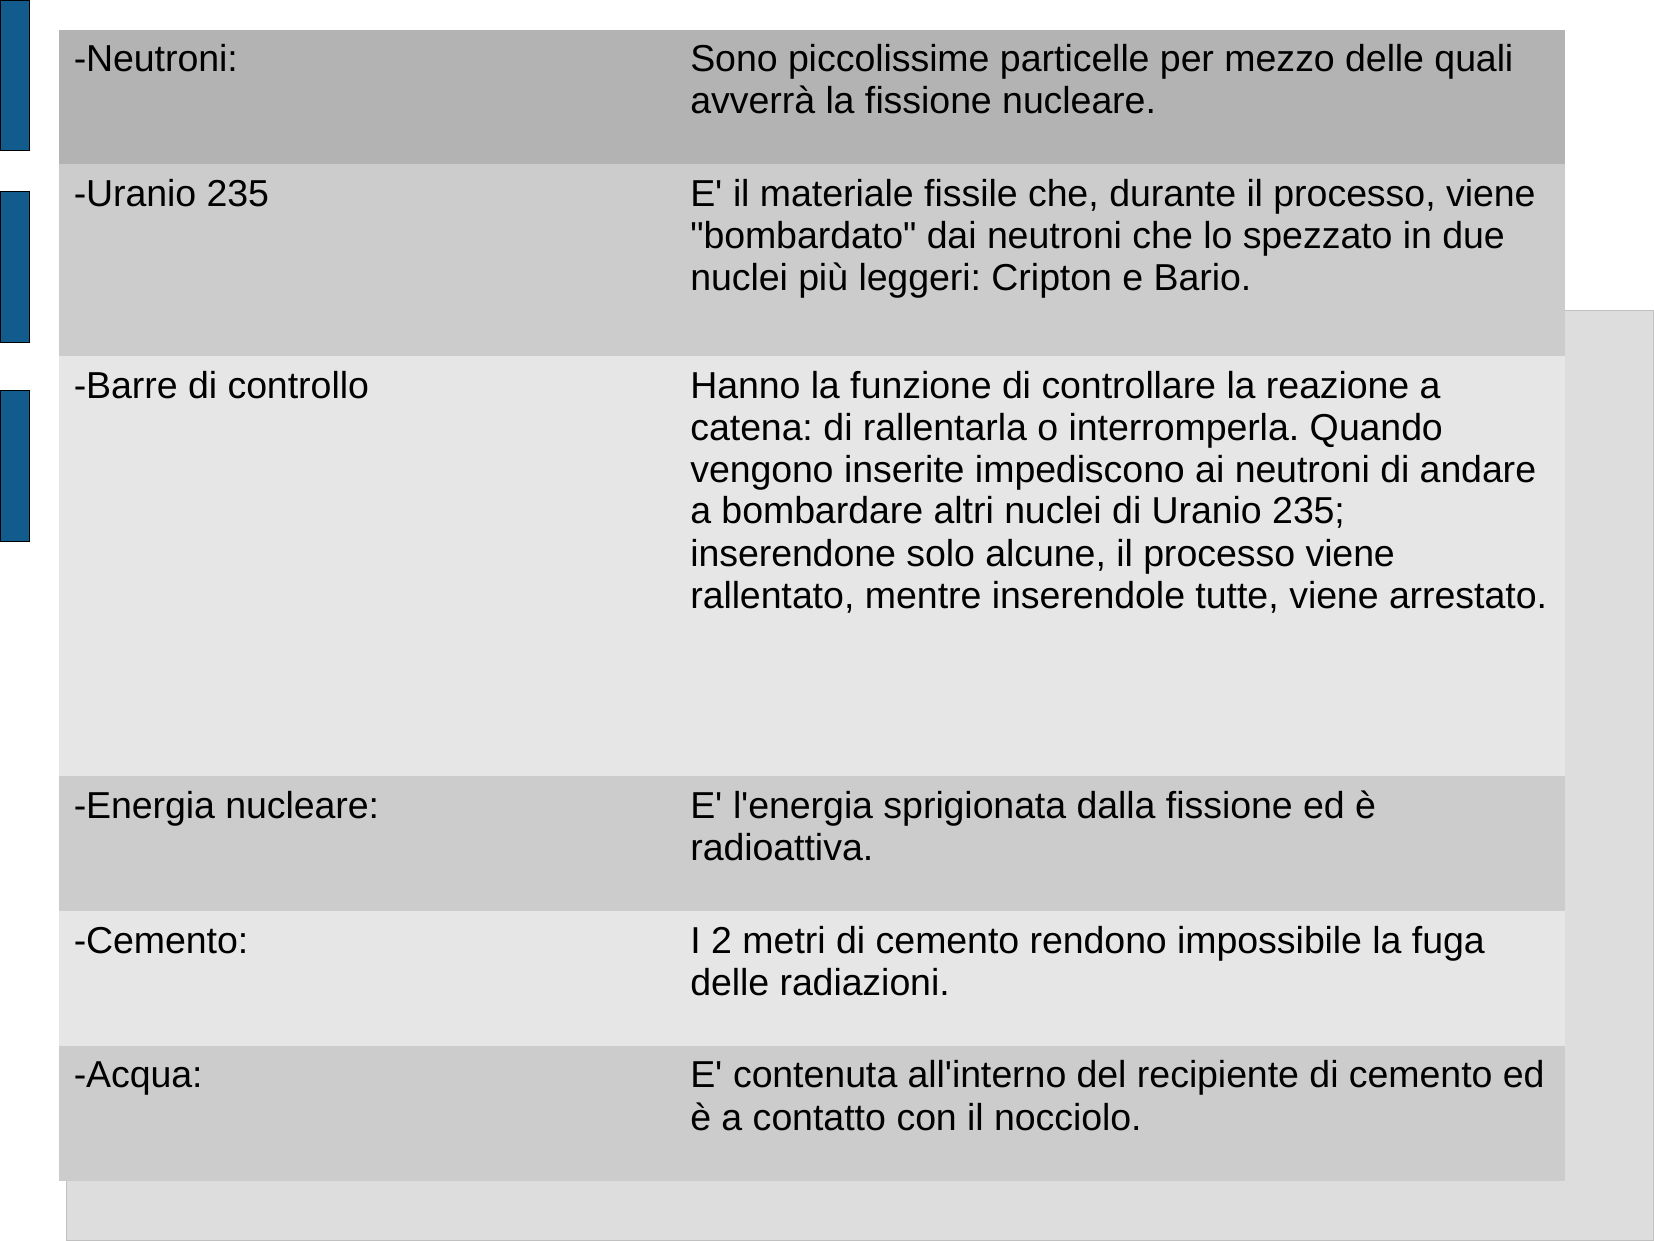

| -Neutroni: | Sono piccolissime particelle per mezzo delle quali avverrà la fissione nucleare. |
| --- | --- |
| -Uranio 235 | E' il materiale fissile che, durante il processo, viene "bombardato" dai neutroni che lo spezzato in due nuclei più leggeri: Cripton e Bario. |
| -Barre di controllo | Hanno la funzione di controllare la reazione a catena: di rallentarla o interromperla. Quando vengono inserite impediscono ai neutroni di andare a bombardare altri nuclei di Uranio 235; inserendone solo alcune, il processo viene rallentato, mentre inserendole tutte, viene arrestato. |
| -Energia nucleare: | E' l'energia sprigionata dalla fissione ed è radioattiva. |
| -Cemento: | I 2 metri di cemento rendono impossibile la fuga delle radiazioni. |
| -Acqua: | E' contenuta all'interno del recipiente di cemento ed è a contatto con il nocciolo. |